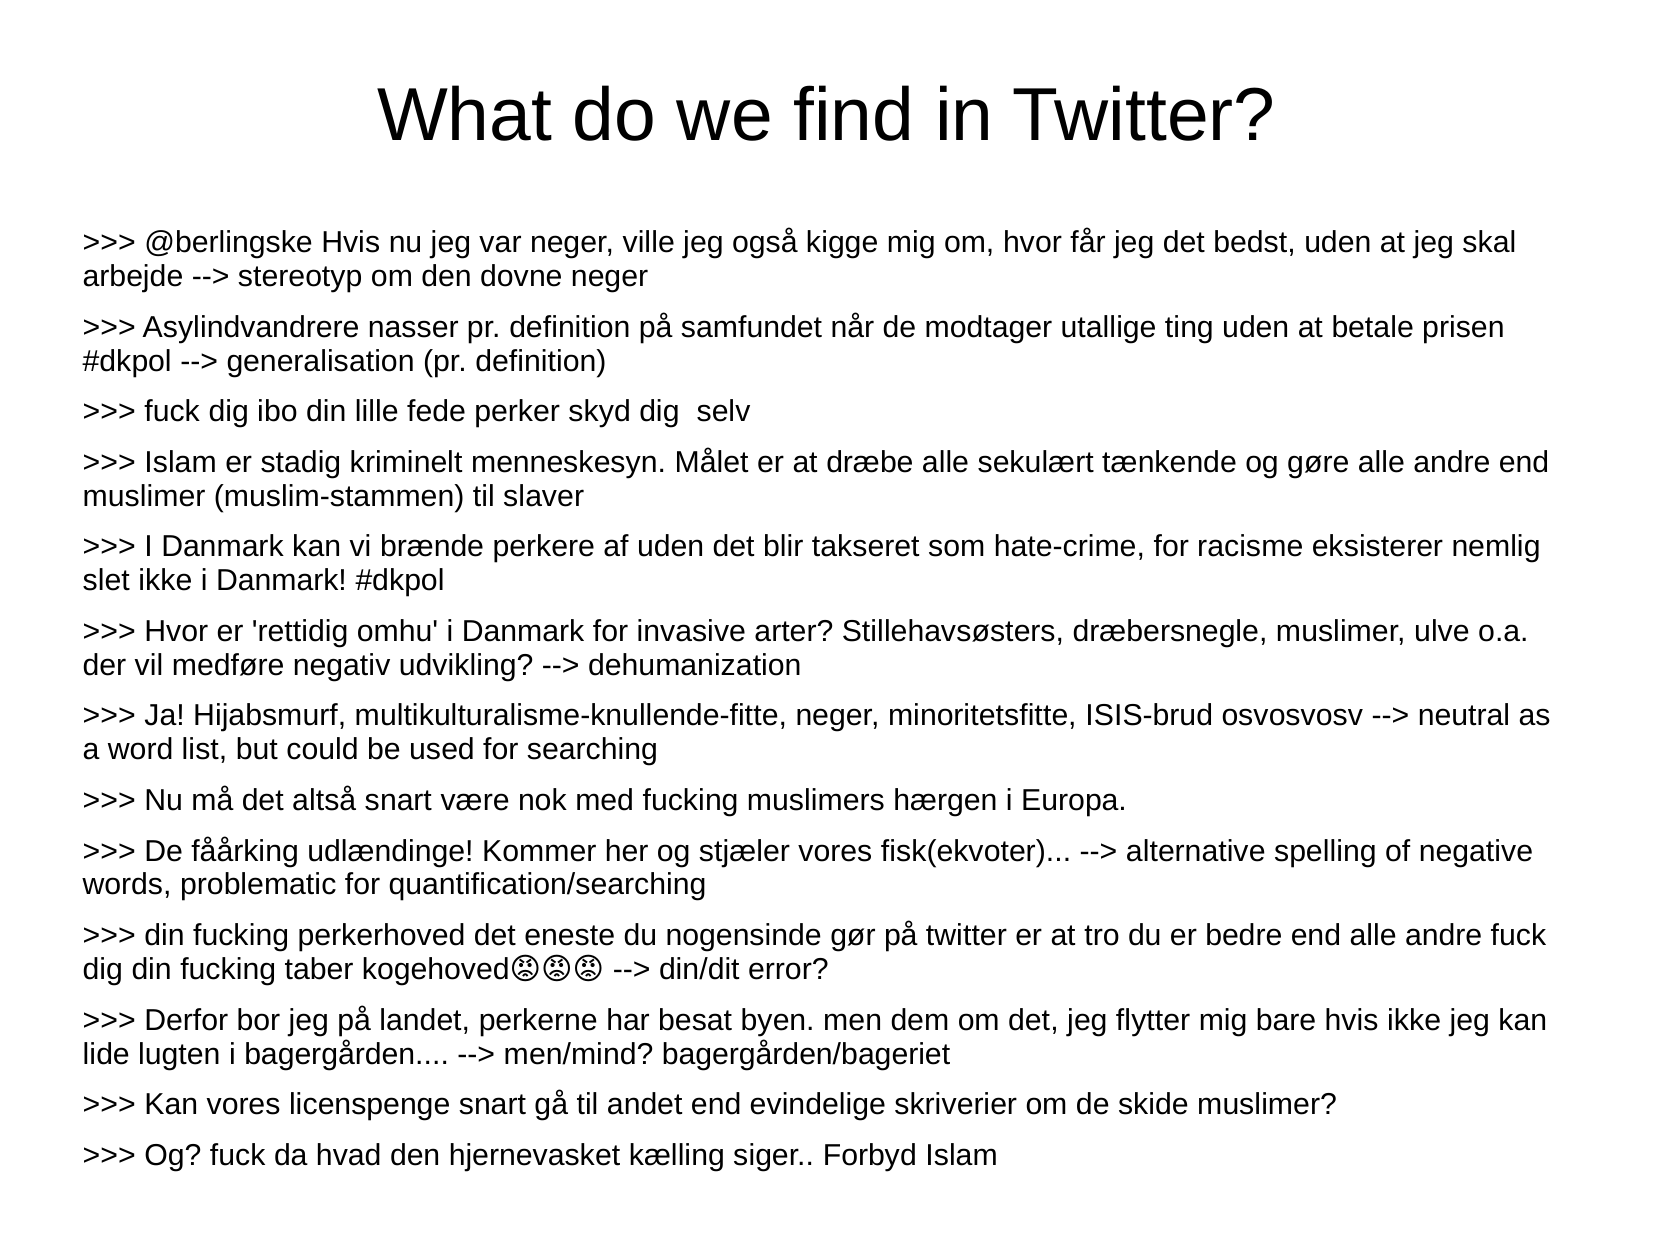

# What do we find in Twitter?
>>> @berlingske Hvis nu jeg var neger, ville jeg også kigge mig om, hvor får jeg det bedst, uden at jeg skal arbejde --> stereotyp om den dovne neger
>>> Asylindvandrere nasser pr. definition på samfundet når de modtager utallige ting uden at betale prisen #dkpol --> generalisation (pr. definition)
>>> fuck dig ibo din lille fede perker skyd dig selv
>>> Islam er stadig kriminelt menneskesyn. Målet er at dræbe alle sekulært tænkende og gøre alle andre end muslimer (muslim-stammen) til slaver
>>> I Danmark kan vi brænde perkere af uden det blir takseret som hate-crime, for racisme eksisterer nemlig slet ikke i Danmark! #dkpol
>>> Hvor er 'rettidig omhu' i Danmark for invasive arter? Stillehavsøsters, dræbersnegle, muslimer, ulve o.a. der vil medføre negativ udvikling? --> dehumanization
>>> Ja! Hijabsmurf, multikulturalisme-knullende-fitte, neger, minoritetsfitte, ISIS-brud osvosvosv --> neutral as a word list, but could be used for searching
>>> Nu må det altså snart være nok med fucking muslimers hærgen i Europa.
>>> De fåårking udlændinge! Kommer her og stjæler vores fisk(ekvoter)... --> alternative spelling of negative words, problematic for quantification/searching
>>> din fucking perkerhoved det eneste du nogensinde gør på twitter er at tro du er bedre end alle andre fuck dig din fucking taber kogehoved😡😡😡 --> din/dit error?
>>> Derfor bor jeg på landet, perkerne har besat byen. men dem om det, jeg flytter mig bare hvis ikke jeg kan lide lugten i bagergården.... --> men/mind? bagergården/bageriet
>>> Kan vores licenspenge snart gå til andet end evindelige skriverier om de skide muslimer?
>>> Og? fuck da hvad den hjernevasket kælling siger.. Forbyd Islam